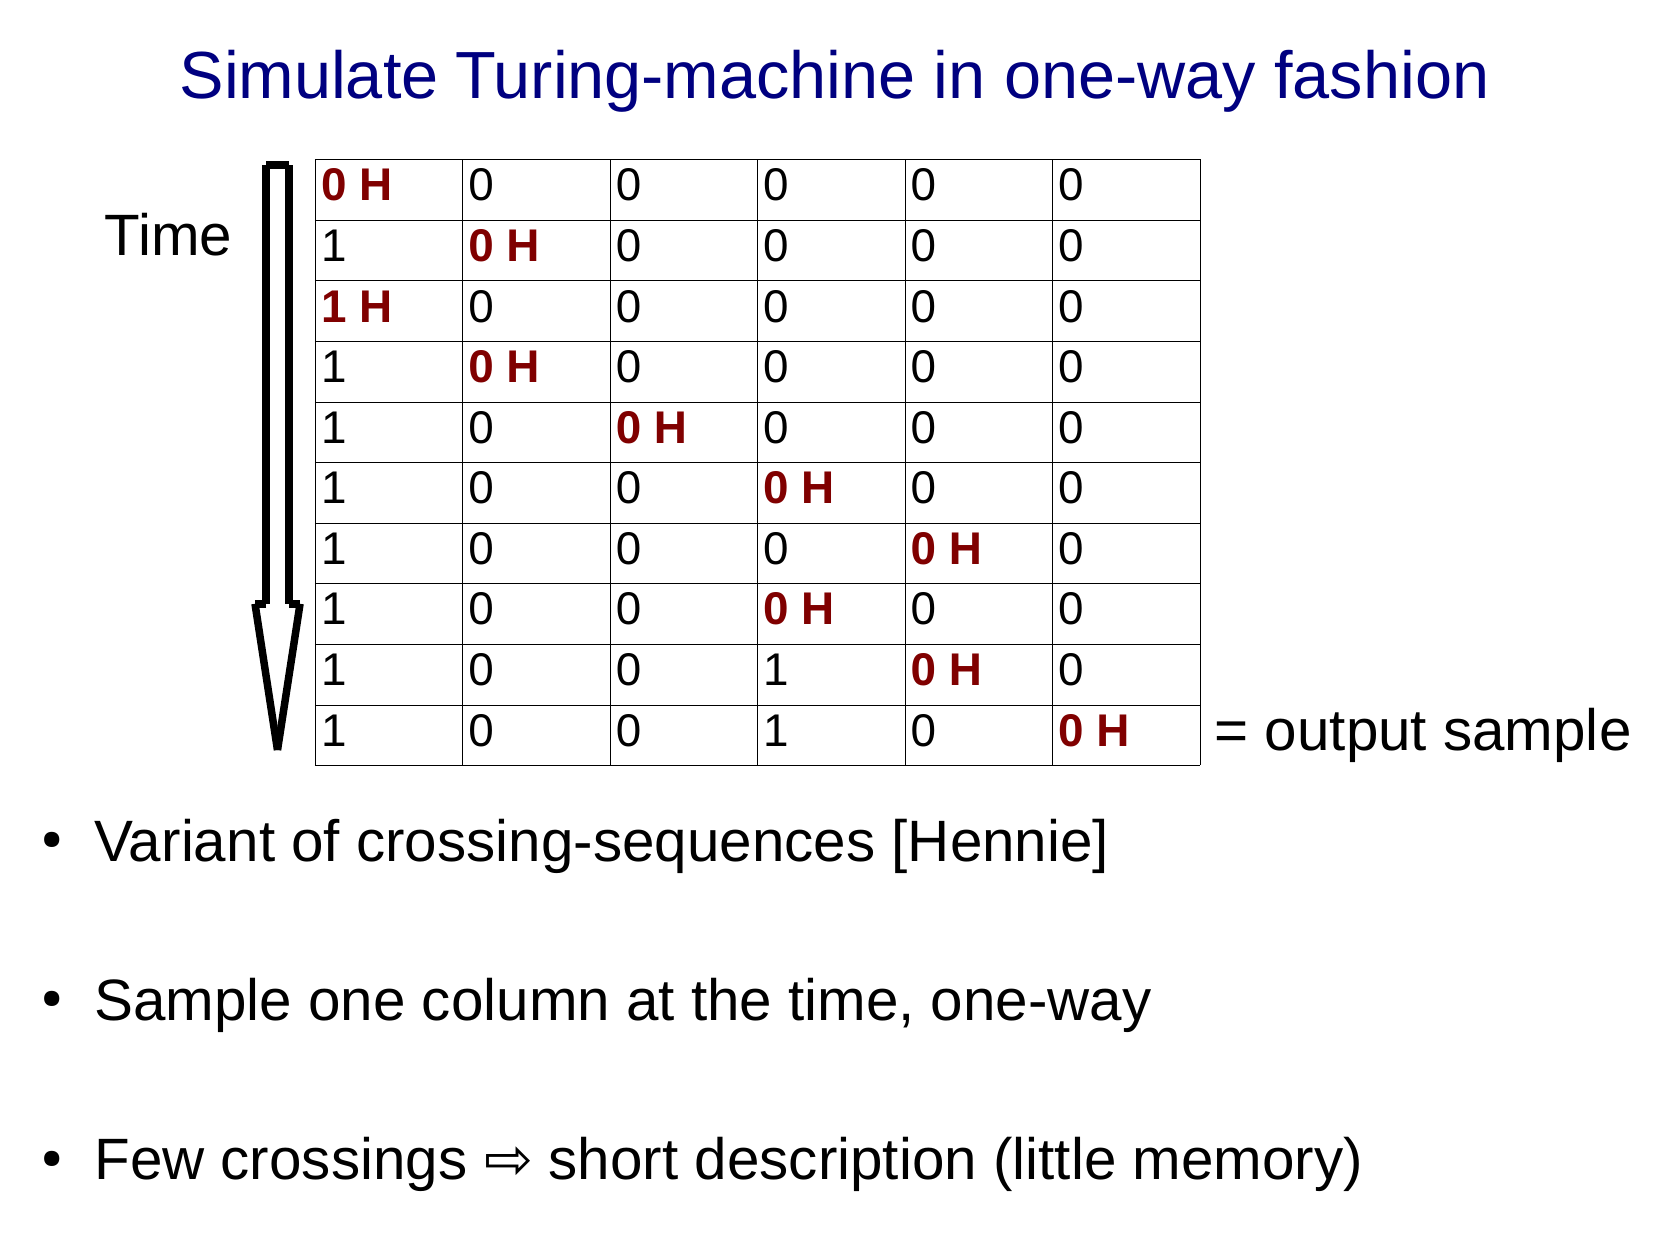

Simulate Turing-machine in one-way fashion
| 0 H | 0 | 0 | 0 | 0 | 0 |
| --- | --- | --- | --- | --- | --- |
| 1 | 0 H | 0 | 0 | 0 | 0 |
| 1 H | 0 | 0 | 0 | 0 | 0 |
| 1 | 0 H | 0 | 0 | 0 | 0 |
| 1 | 0 | 0 H | 0 | 0 | 0 |
| 1 | 0 | 0 | 0 H | 0 | 0 |
| 1 | 0 | 0 | 0 | 0 H | 0 |
| 1 | 0 | 0 | 0 H | 0 | 0 |
| 1 | 0 | 0 | 1 | 0 H | 0 |
| 1 | 0 | 0 | 1 | 0 | 0 H |
Time
= output sample
# Variant of crossing-sequences [Hennie]
Sample one column at the time, one-way
Few crossings ⇨ short description (little memory)